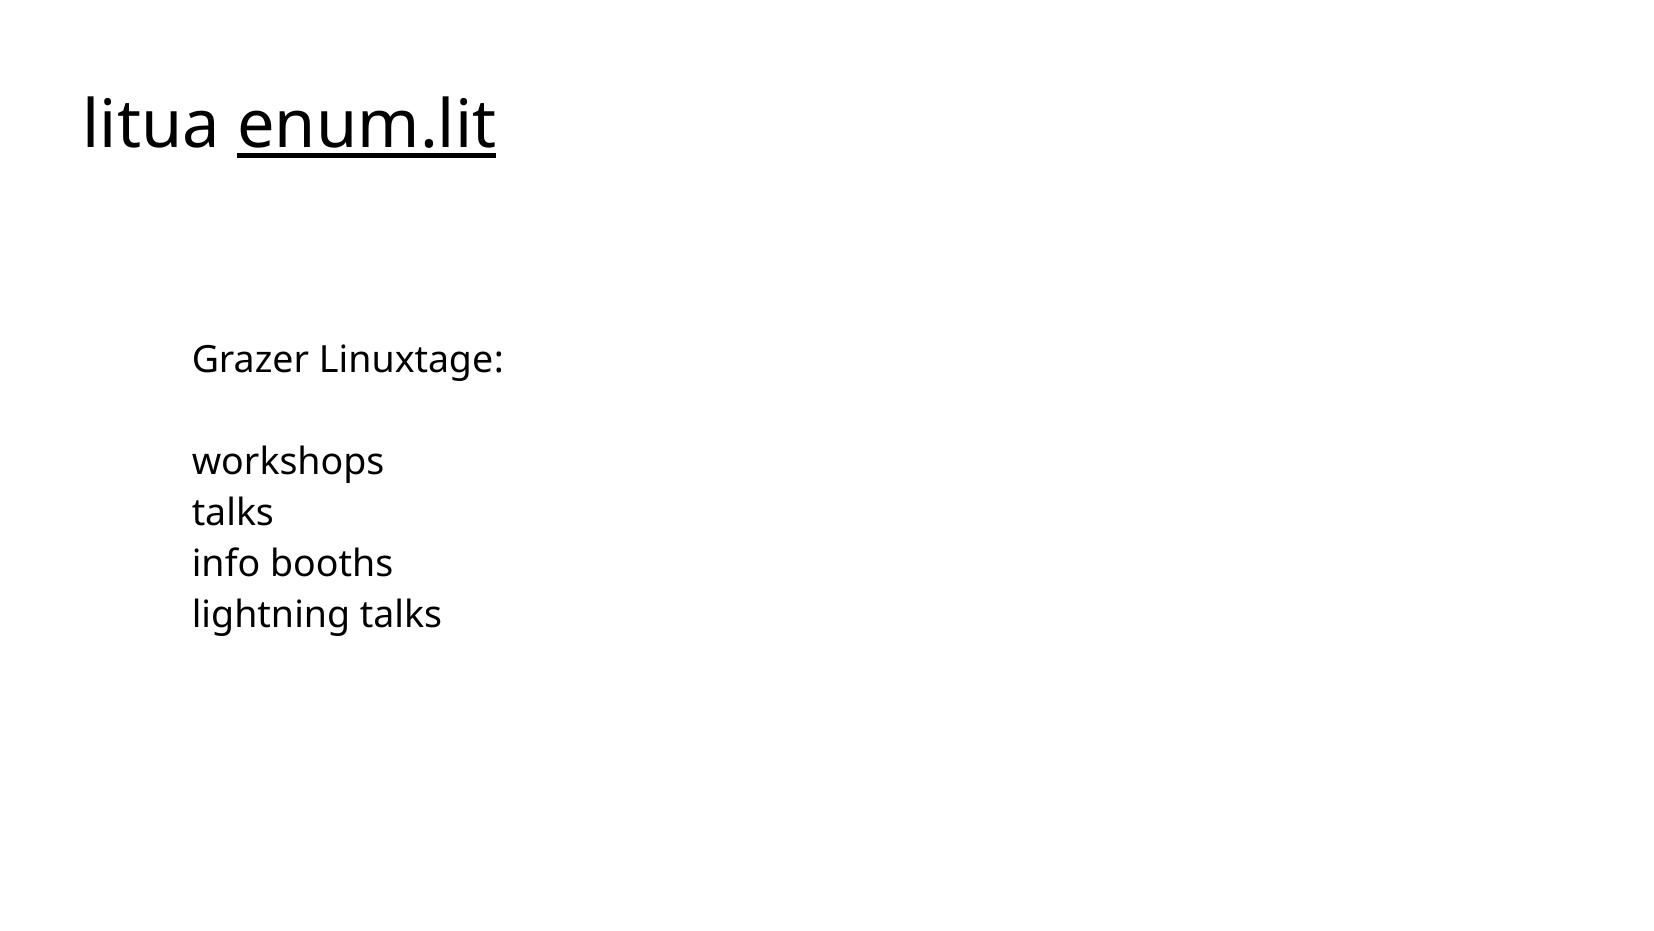

litua enum.lit
Grazer Linuxtage:
workshops
talks
info booths
lightning talks